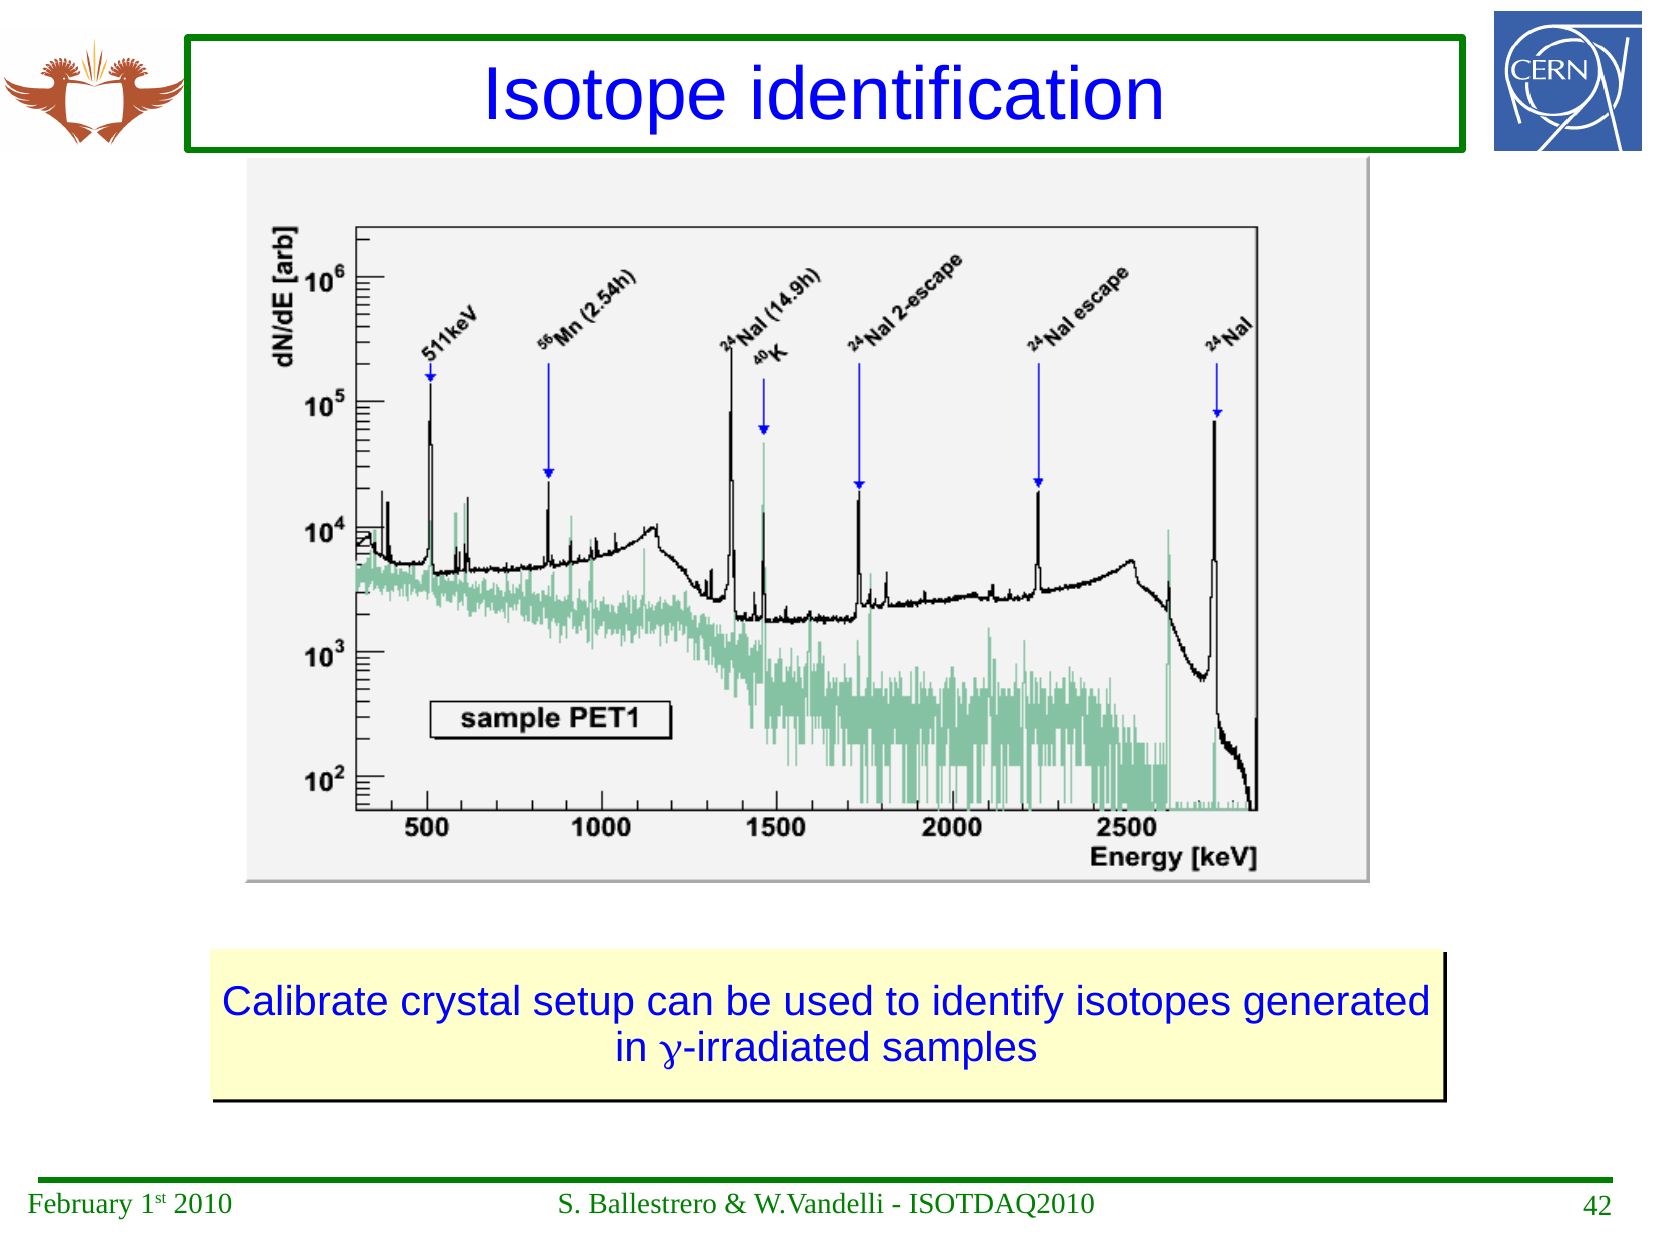

# Isotope identification
Calibrate crystal setup can be used to identify isotopes generated in -irradiated samples
42